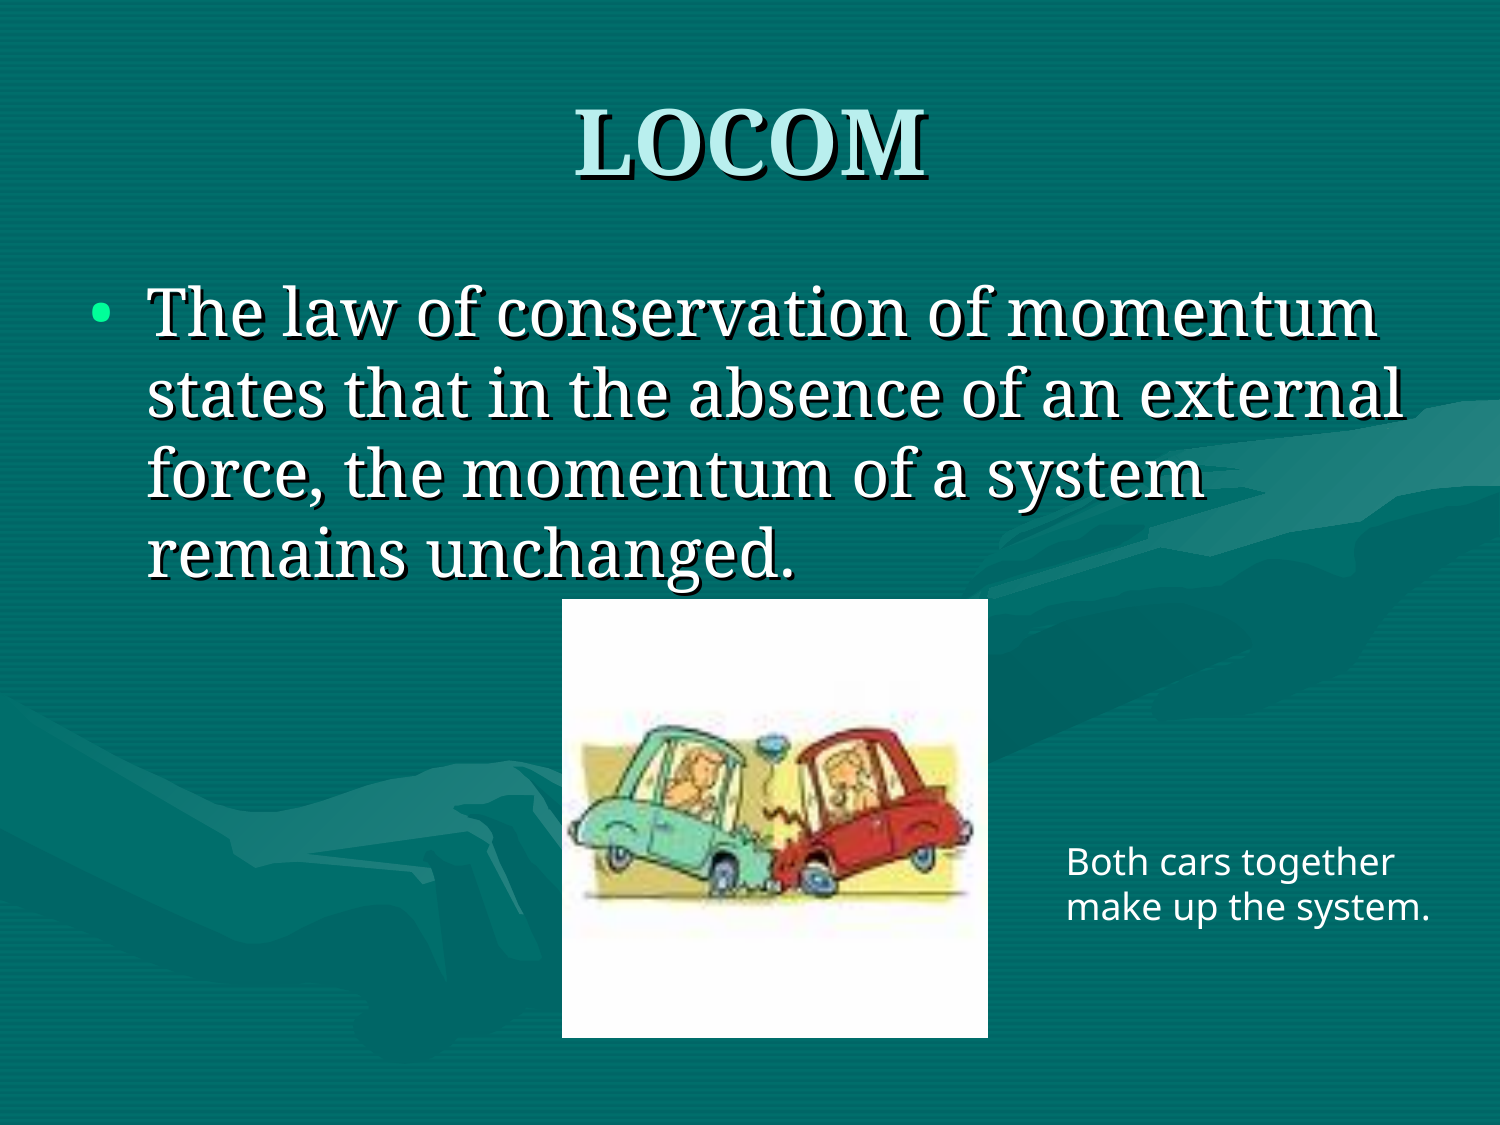

# LOCOM
The law of conservation of momentum states that in the absence of an external force, the momentum of a system remains unchanged.
Both cars together
make up the system.